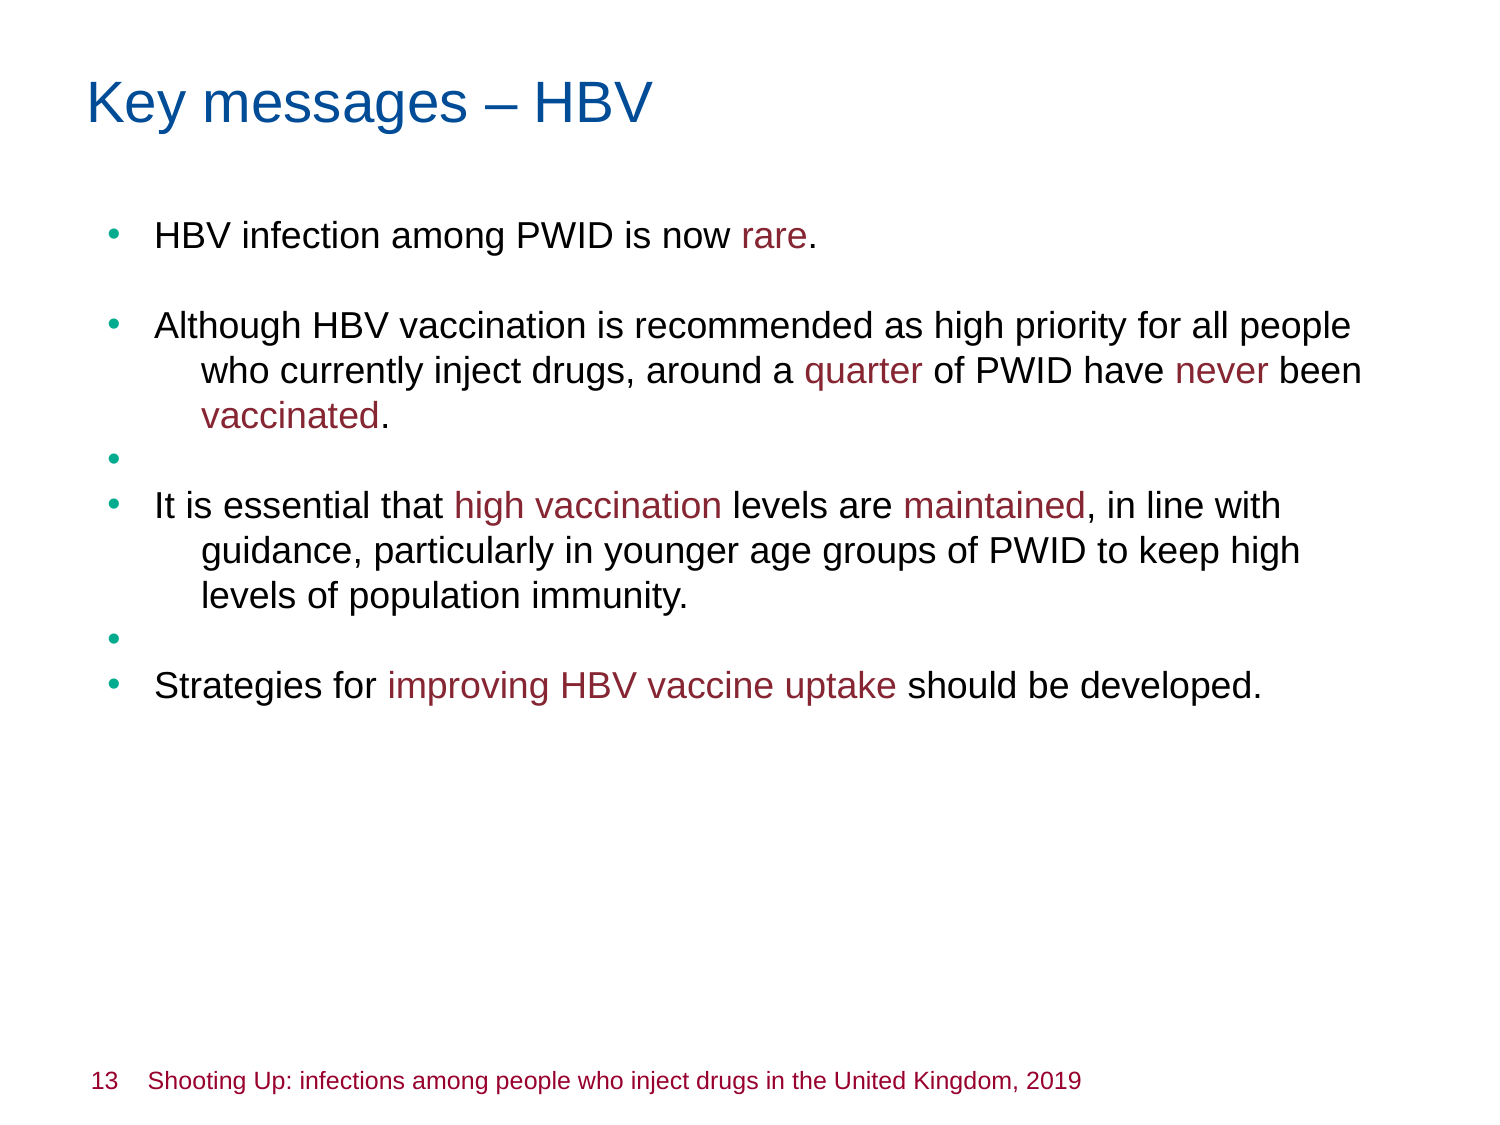

Key messages – HBV
HBV infection among PWID is now rare.
Although HBV vaccination is recommended as high priority for all people who currently inject drugs, around a quarter of PWID have never been vaccinated.
It is essential that high vaccination levels are maintained, in line with guidance, particularly in younger age groups of PWID to keep high levels of population immunity.
Strategies for improving HBV vaccine uptake should be developed.
Shooting Up: infections among people who inject drugs in the United Kingdom, 2019